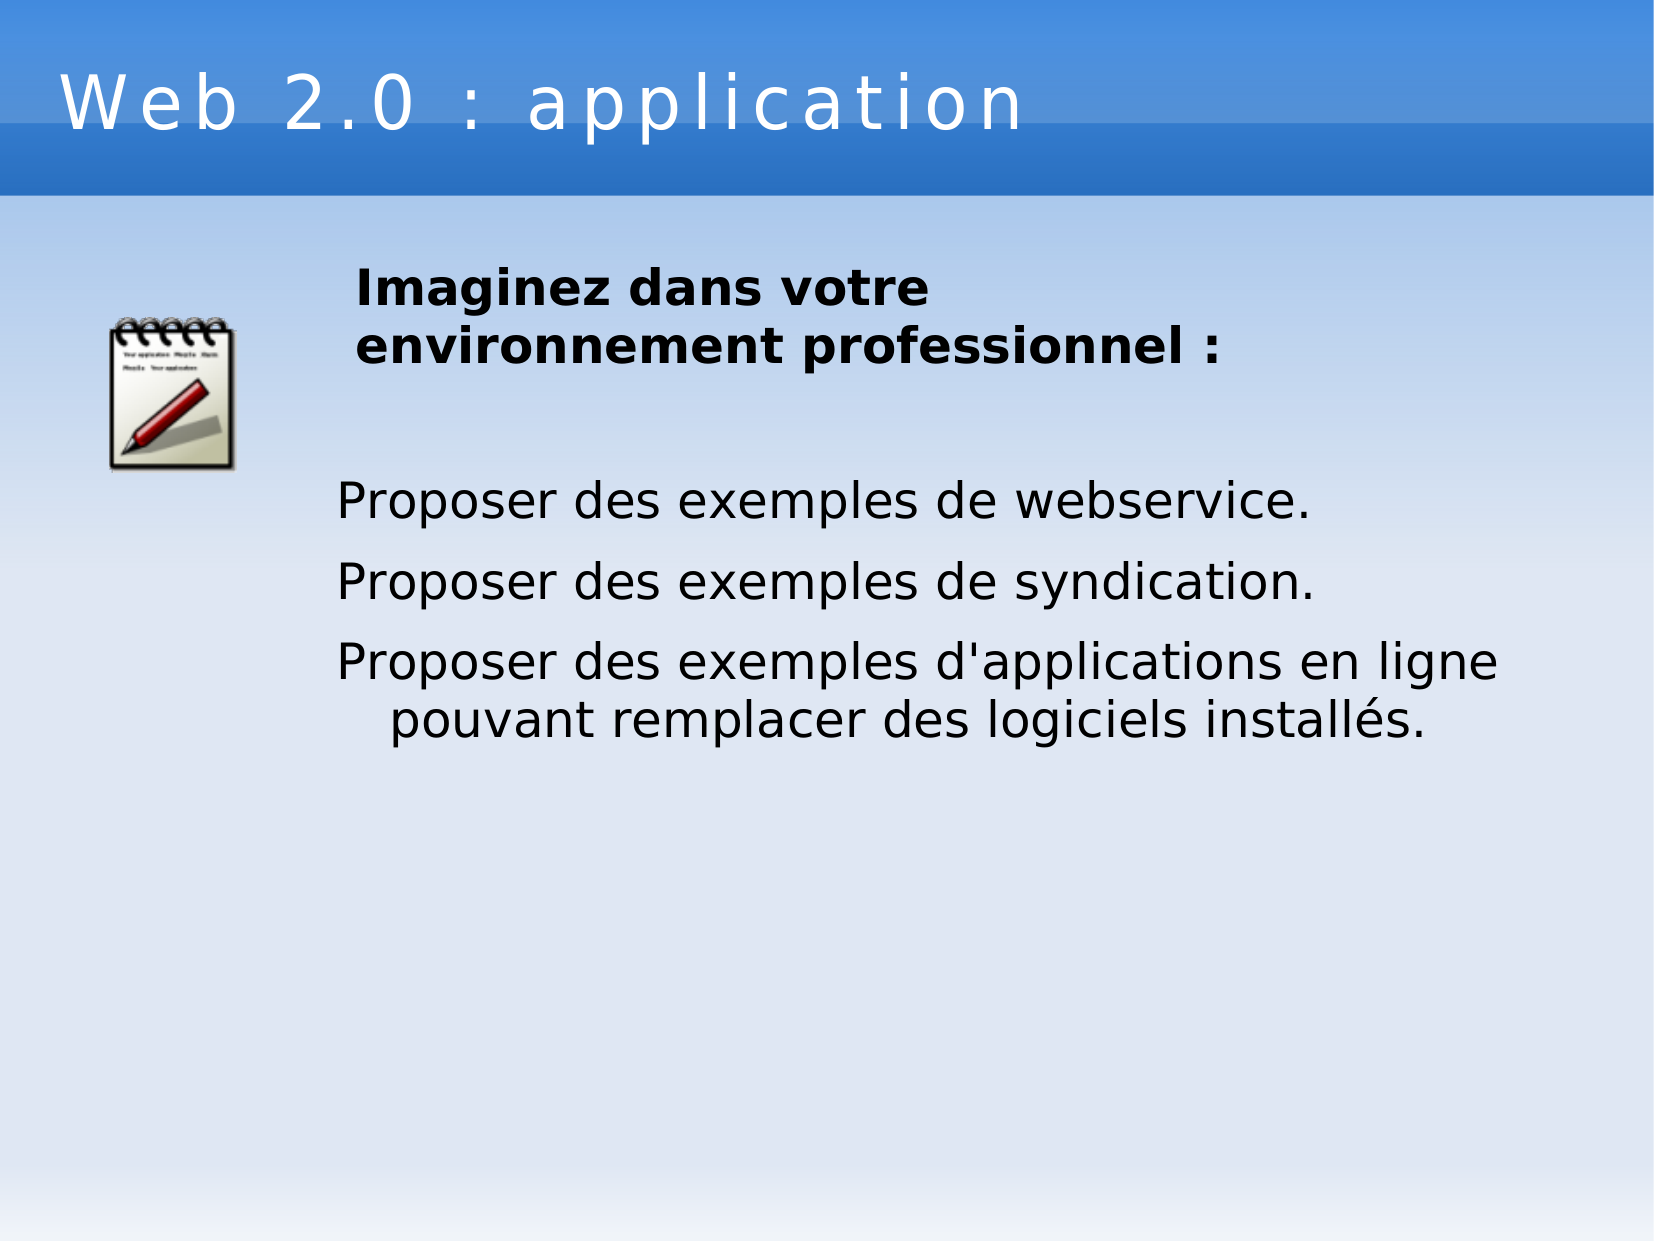

# Web 2.0 : application
Imaginez dans votre environnement professionnel :
Proposer des exemples de webservice.
Proposer des exemples de syndication.
Proposer des exemples d'applications en ligne pouvant remplacer des logiciels installés.